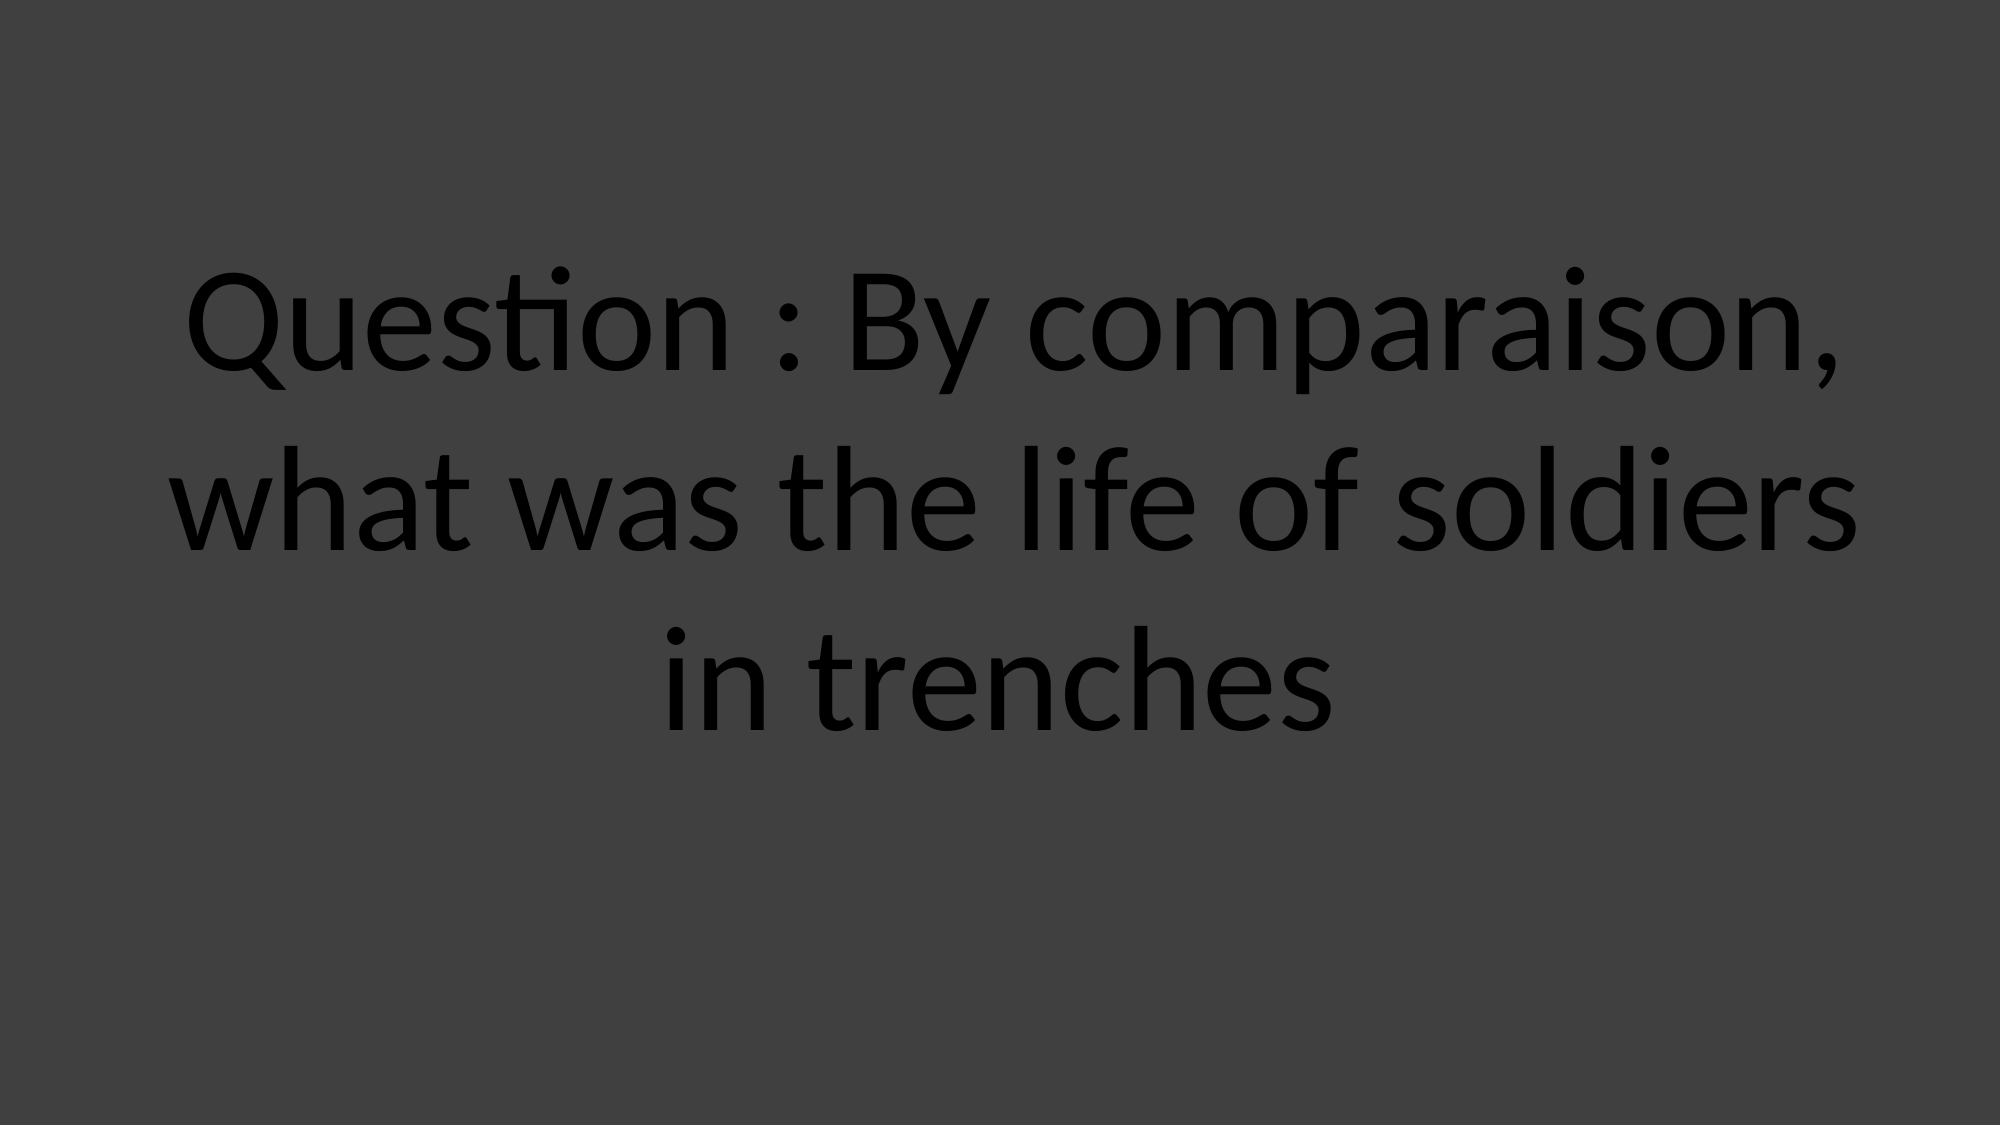

Question : By comparaison, what was the life of soldiers in trenches